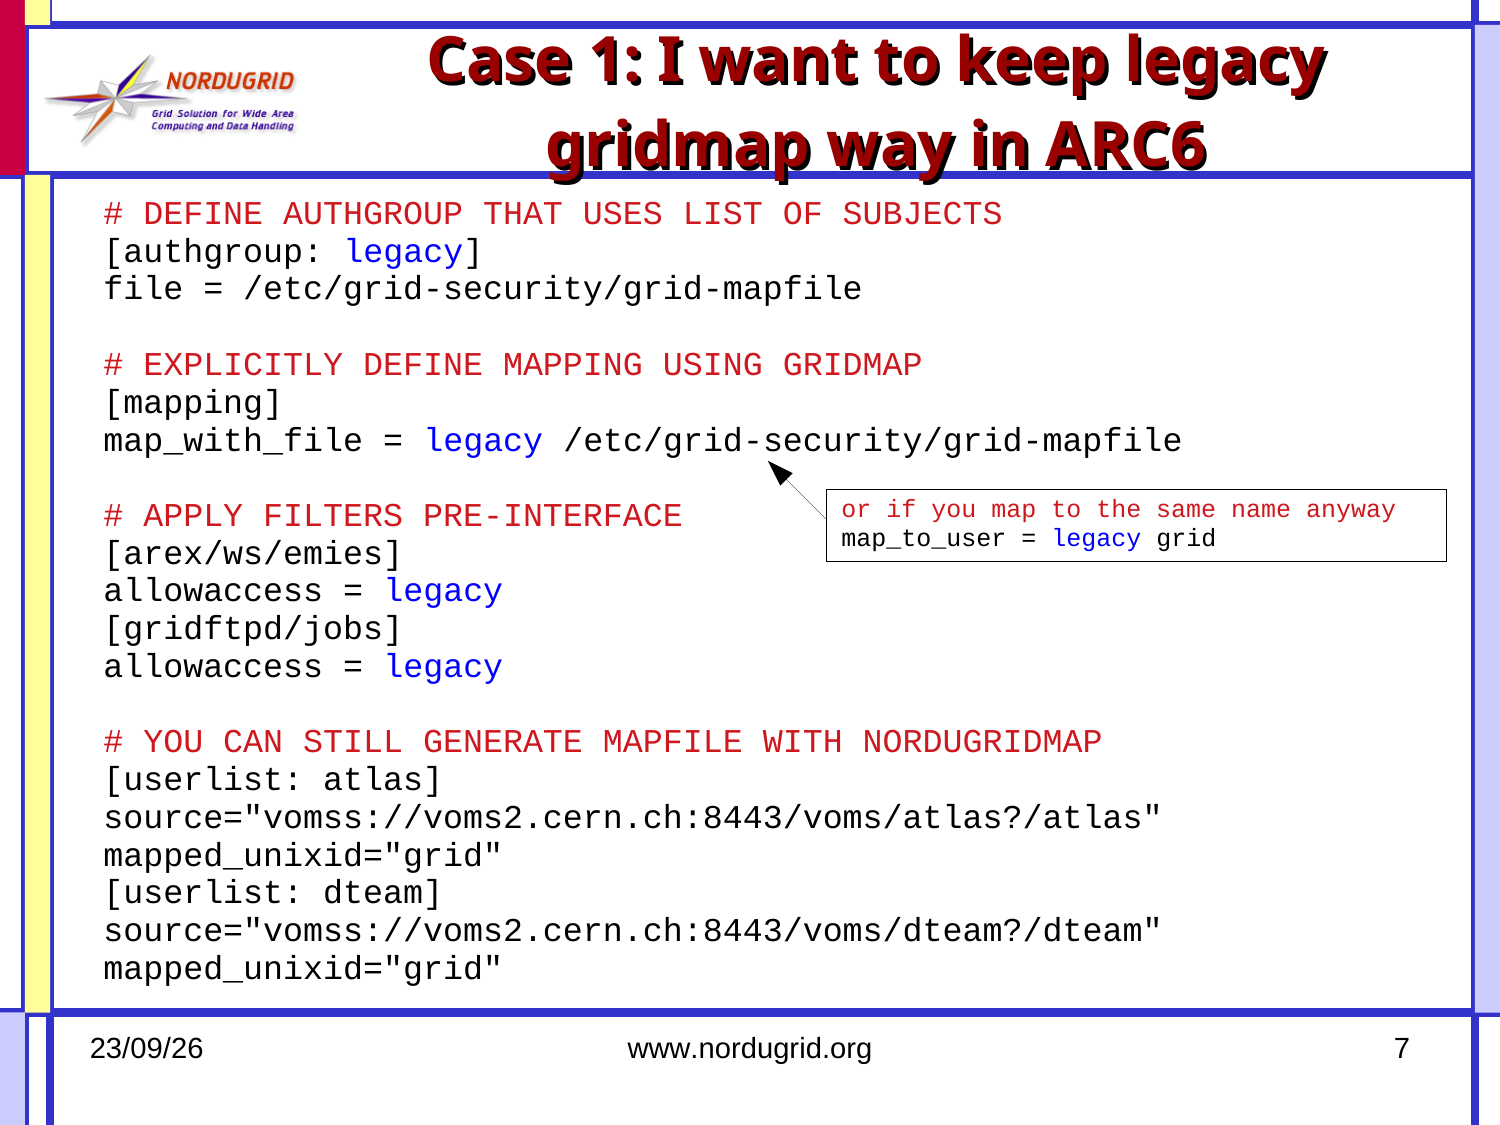

# Case 1: I want to keep legacy gridmap way in ARC6
# DEFINE AUTHGROUP THAT USES LIST OF SUBJECTS
[authgroup: legacy]
file = /etc/grid-security/grid-mapfile
# EXPLICITLY DEFINE MAPPING USING GRIDMAP
[mapping]
map_with_file = legacy /etc/grid-security/grid-mapfile
# APPLY FILTERS PRE-INTERFACE
[arex/ws/emies]
allowaccess = legacy
[gridftpd/jobs]
allowaccess = legacy
# YOU CAN STILL GENERATE MAPFILE WITH NORDUGRIDMAP
[userlist: atlas]
source="vomss://voms2.cern.ch:8443/voms/atlas?/atlas"
mapped_unixid="grid"
[userlist: dteam]
source="vomss://voms2.cern.ch:8443/voms/dteam?/dteam"
mapped_unixid="grid"
or if you map to the same name anyway
map_to_user = legacy grid
www.nordugrid.org
7